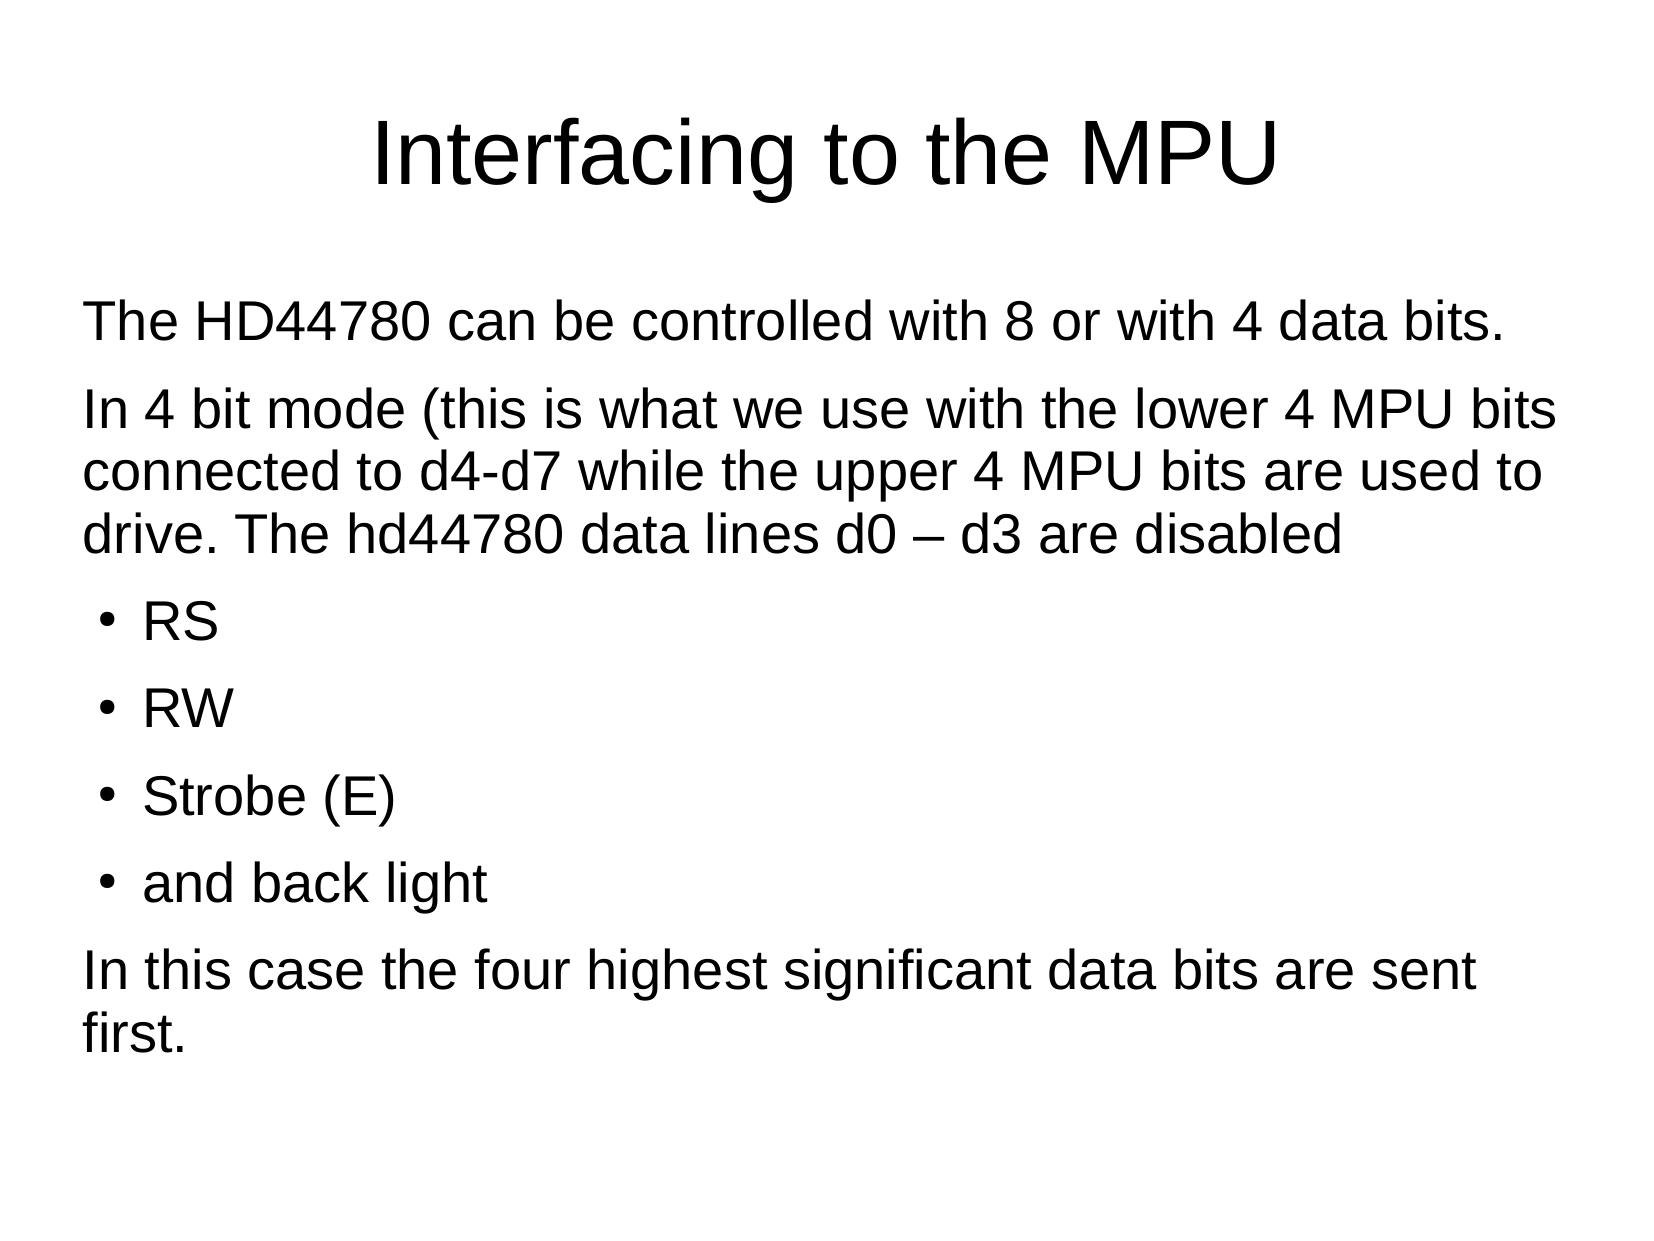

# Interfacing to the MPU
The HD44780 can be controlled with 8 or with 4 data bits.
In 4 bit mode (this is what we use with the lower 4 MPU bits connected to d4-d7 while the upper 4 MPU bits are used to drive. The hd44780 data lines d0 – d3 are disabled
RS
RW
Strobe (E)
and back light
In this case the four highest significant data bits are sent first.